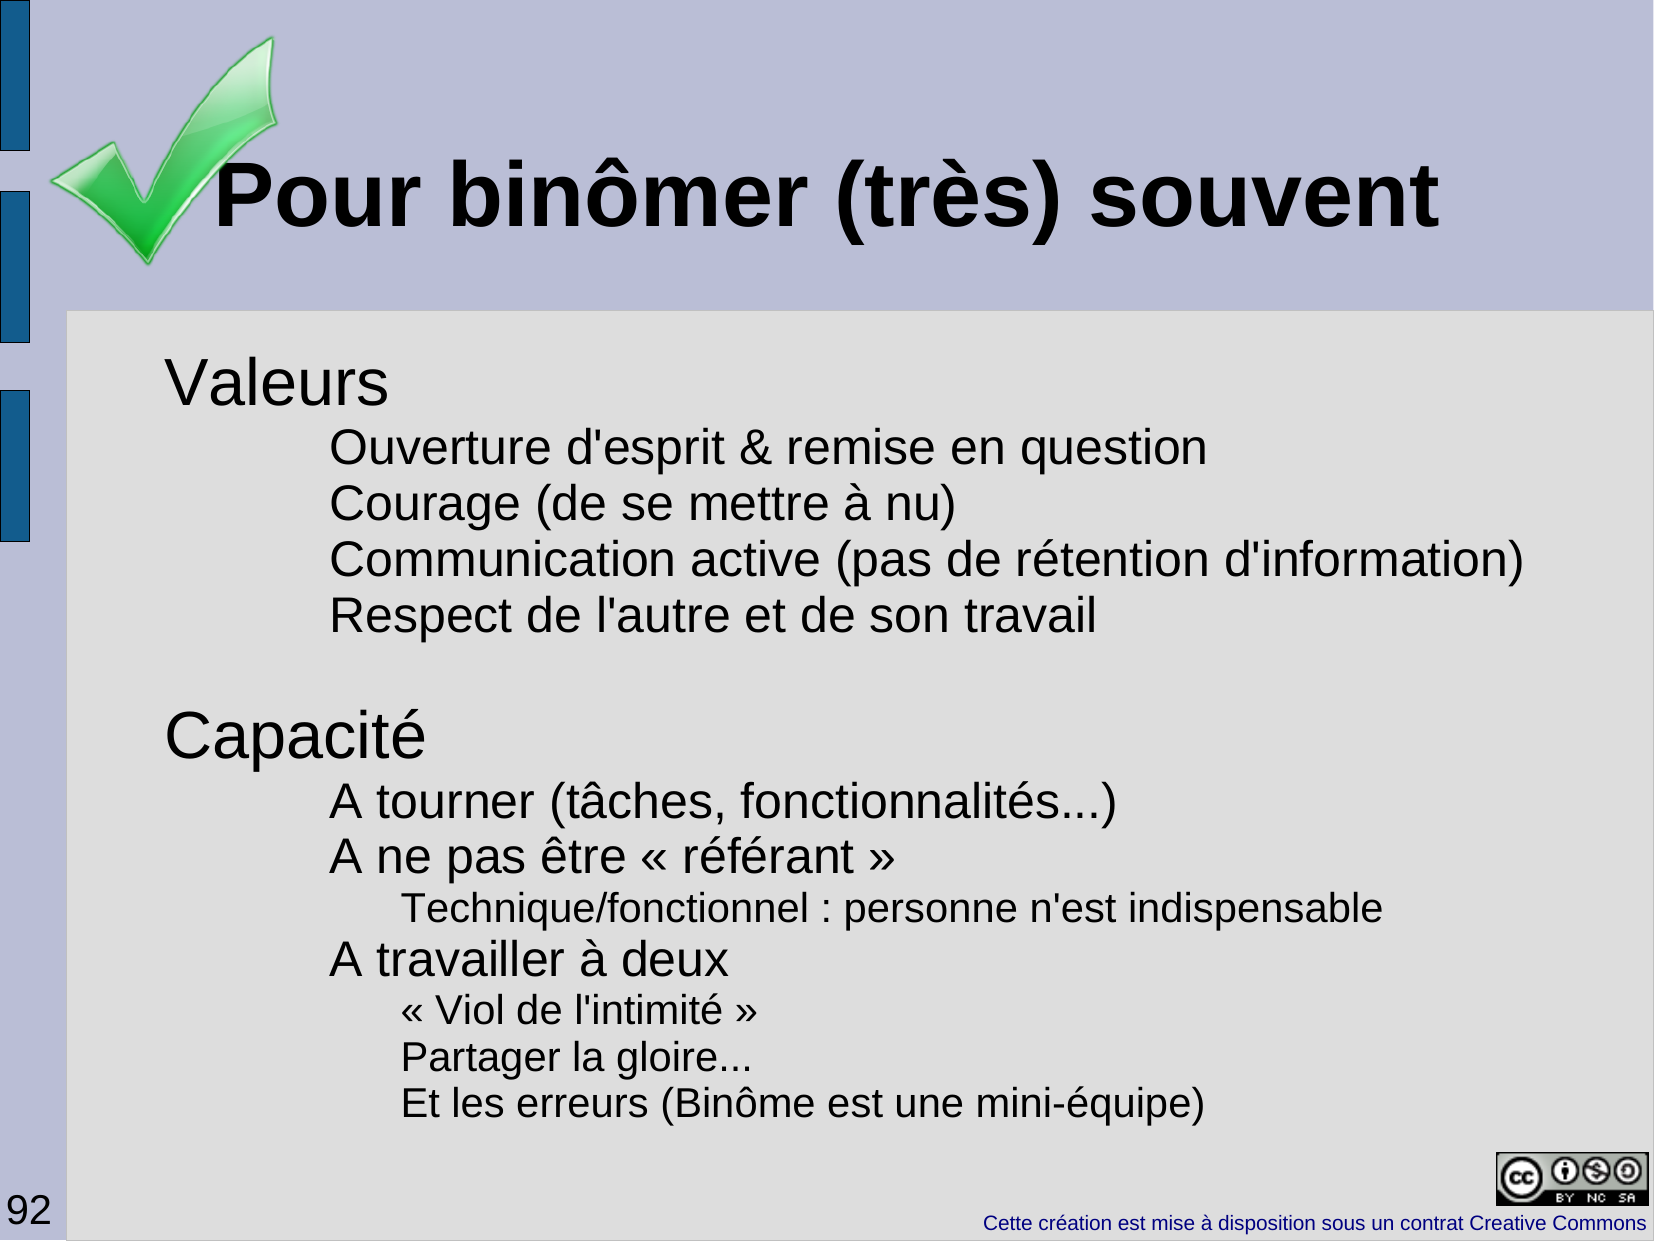

# Pour binômer (très) souvent
Valeurs
Ouverture d'esprit & remise en question
Courage (de se mettre à nu)
Communication active (pas de rétention d'information)
Respect de l'autre et de son travail
Capacité
A tourner (tâches, fonctionnalités...)
A ne pas être « référant »
Technique/fonctionnel : personne n'est indispensable
A travailler à deux
« Viol de l'intimité »
Partager la gloire...
Et les erreurs (Binôme est une mini-équipe)